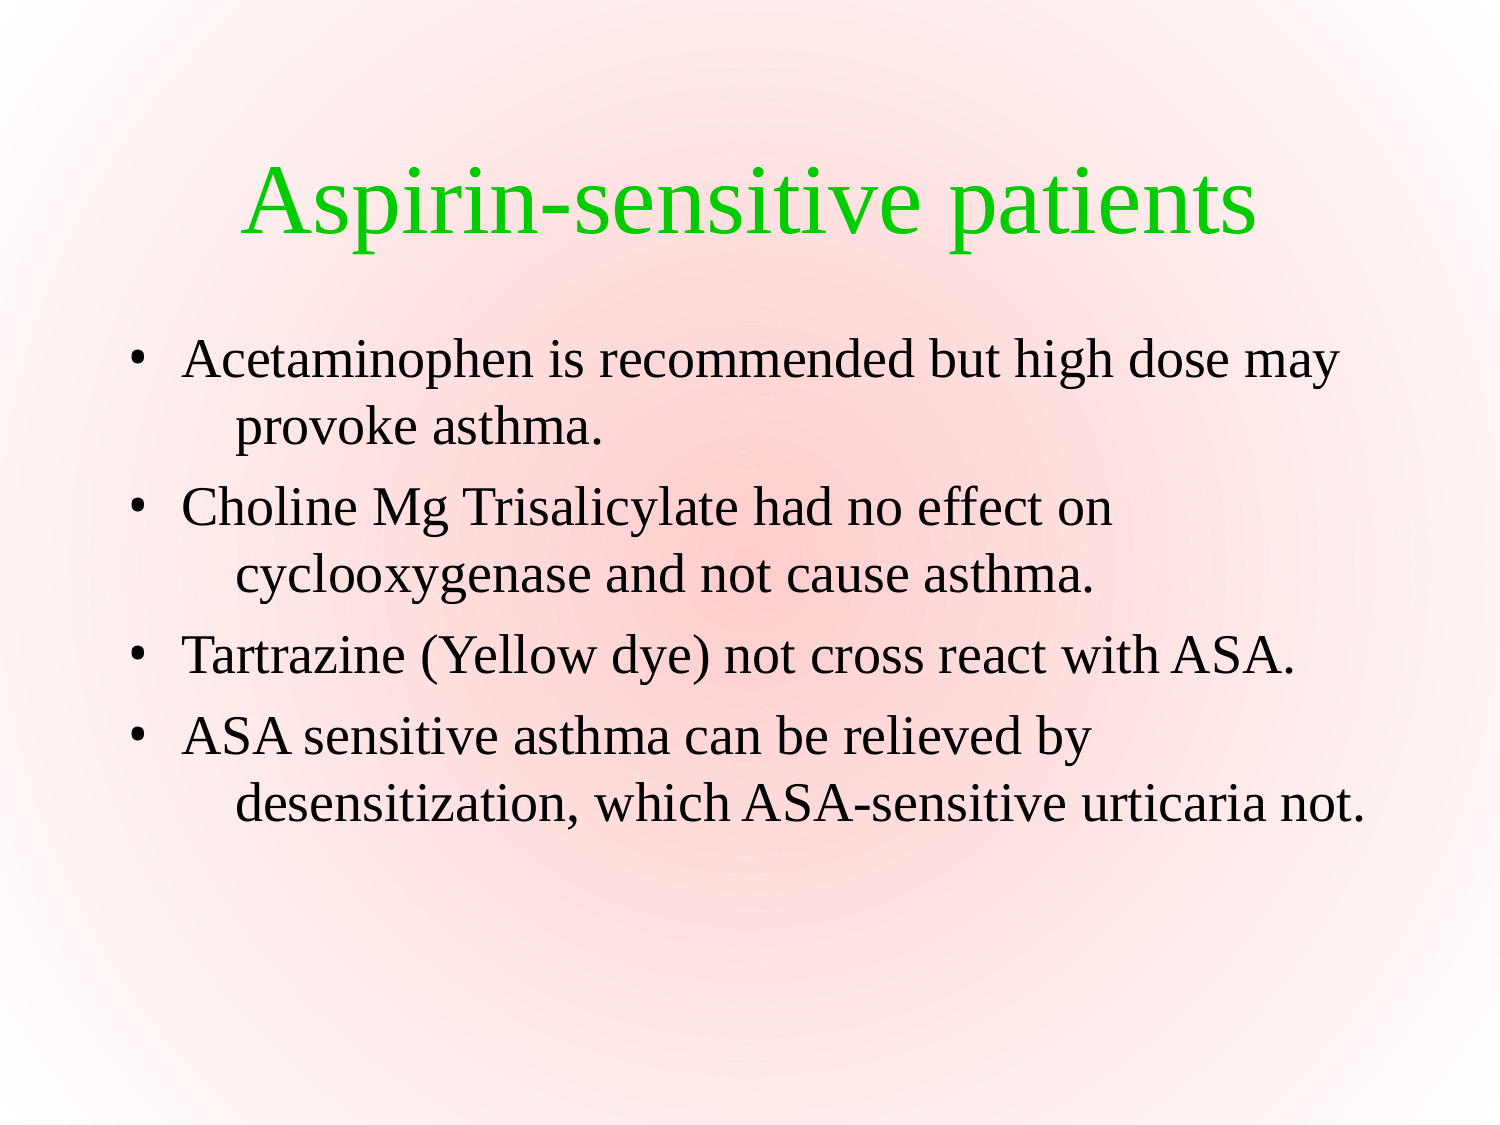

# Aspirin-sensitive patients
Acetaminophen is recommended but high dose may provoke asthma.
Choline Mg Trisalicylate had no effect on cyclooxygenase and not cause asthma.
Tartrazine (Yellow dye) not cross react with ASA.
ASA sensitive asthma can be relieved by desensitization, which ASA-sensitive urticaria not.